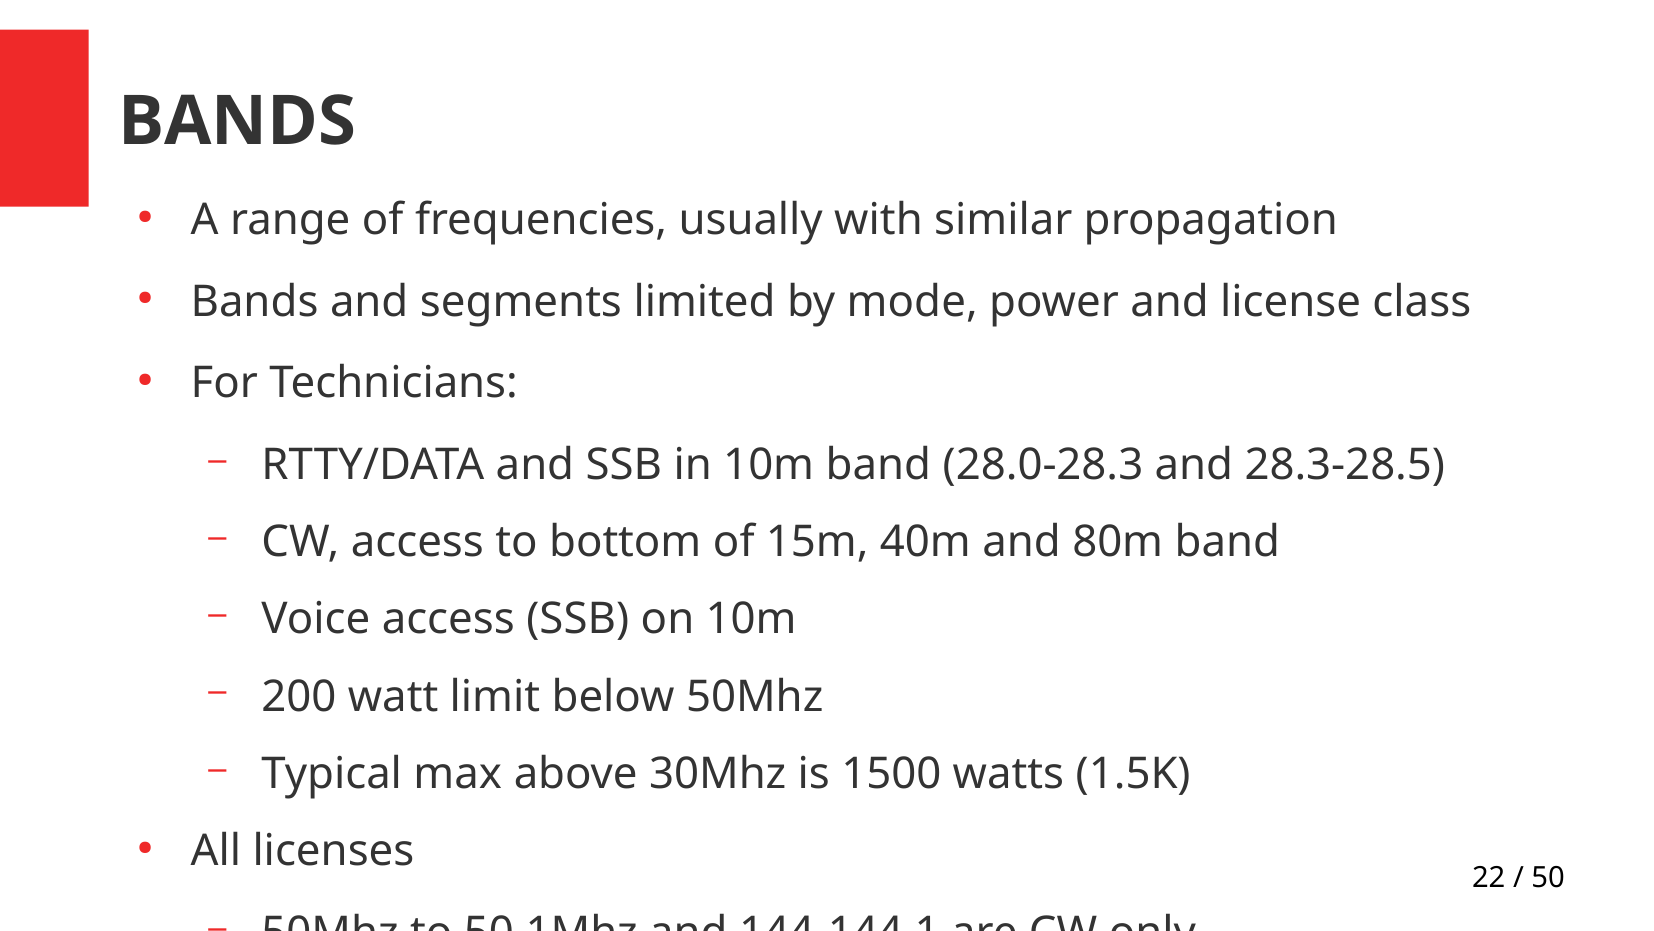

# BANDS
A range of frequencies, usually with similar propagation
Bands and segments limited by mode, power and license class
For Technicians:
RTTY/DATA and SSB in 10m band (28.0-28.3 and 28.3-28.5)
CW, access to bottom of 15m, 40m and 80m band
Voice access (SSB) on 10m
200 watt limit below 50Mhz
Typical max above 30Mhz is 1500 watts (1.5K)
All licenses
50Mhz to 50.1Mhz and 144-144.1 are CW only
22